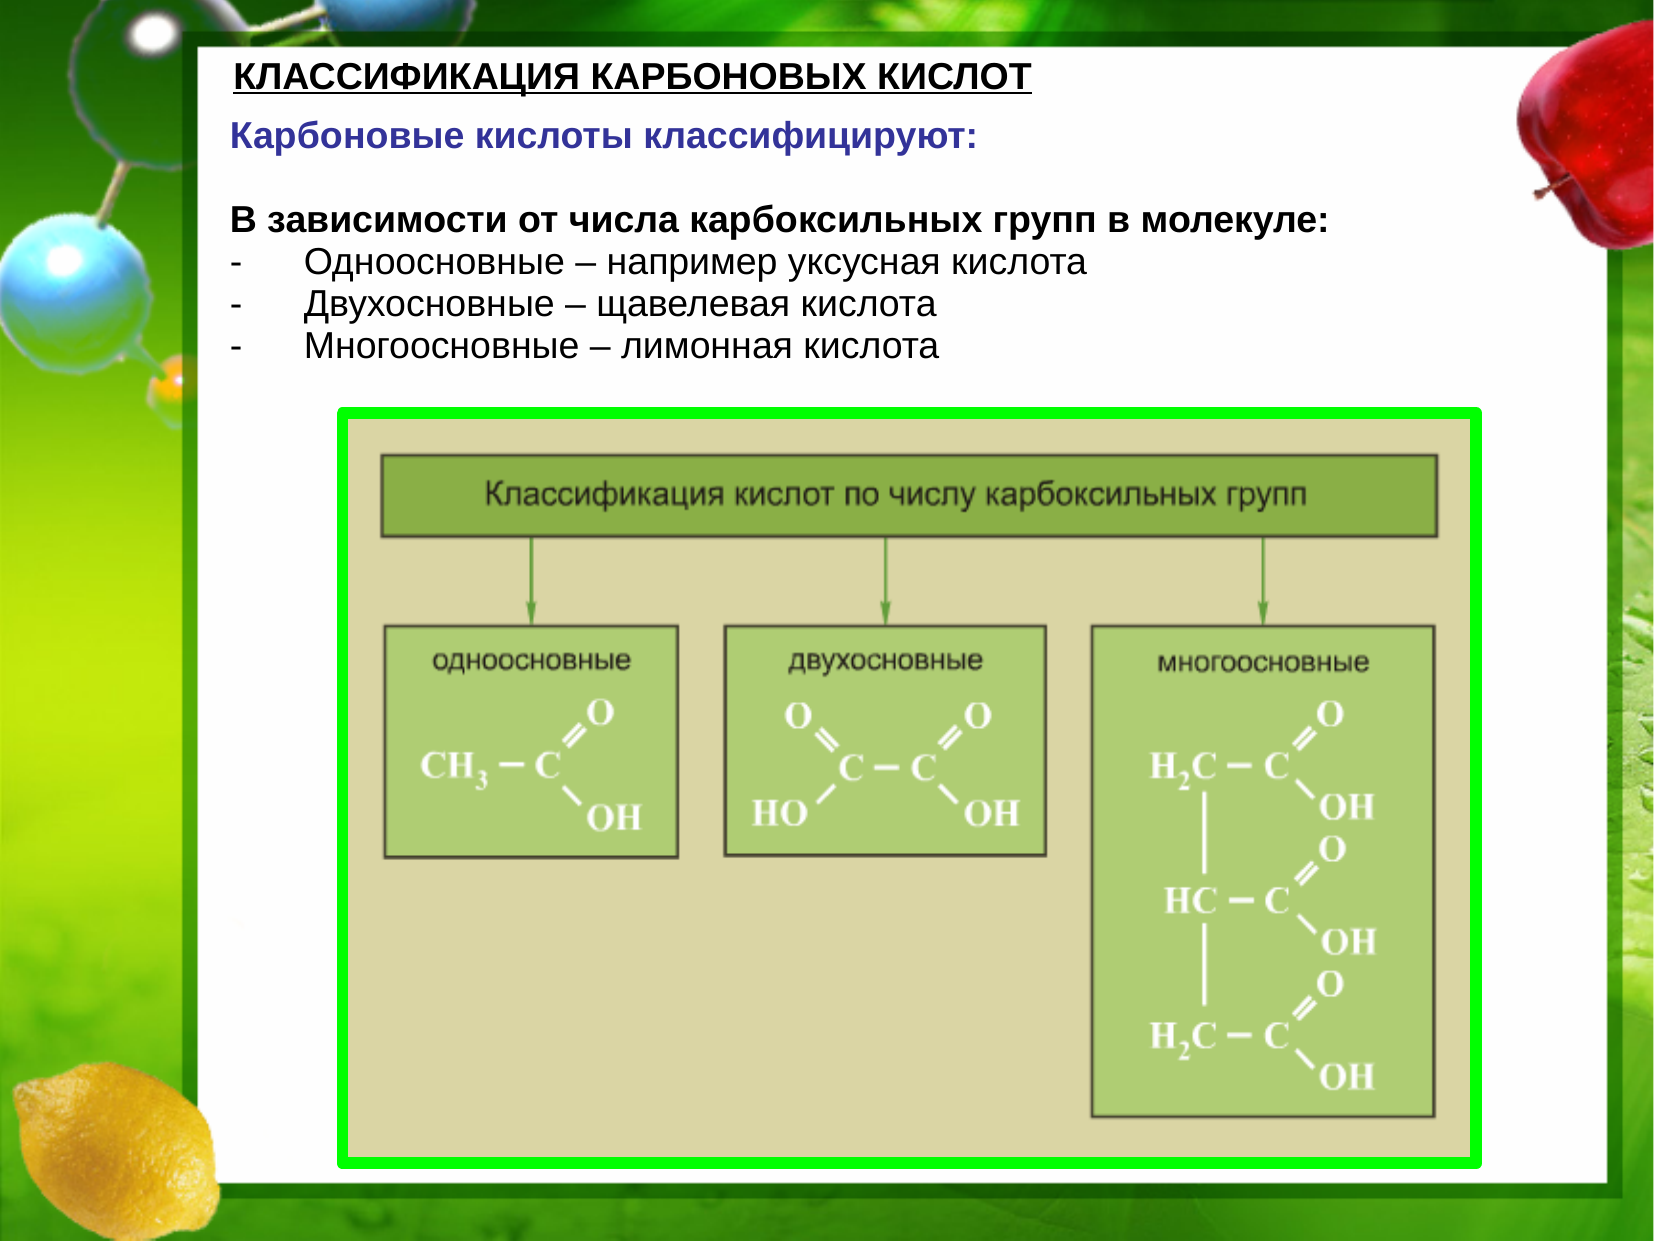

КЛАССИФИКАЦИЯ КАРБОНОВЫХ КИСЛОТ
Карбоновые кислоты классифицируют:
В зависимости от числа карбоксильных групп в молекуле:
-	Одноосновные – например уксусная кислота
-	Двухосновные – щавелевая кислота
-	Многоосновные – лимонная кислота